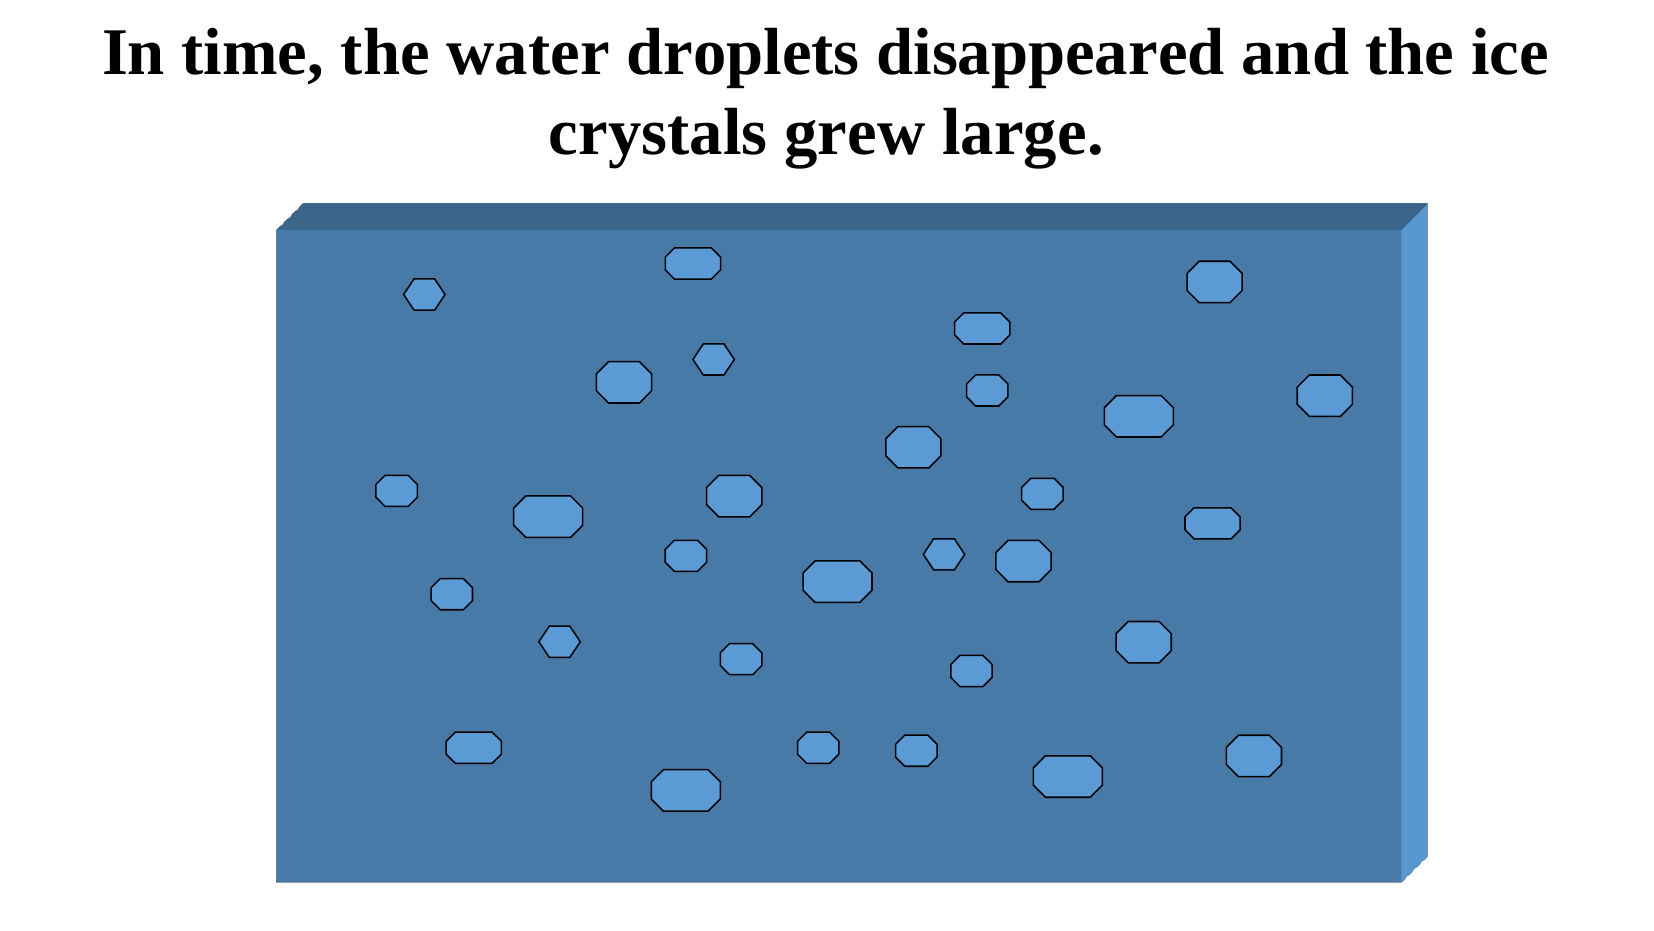

In time, the water droplets disappeared and the ice crystals grew large.